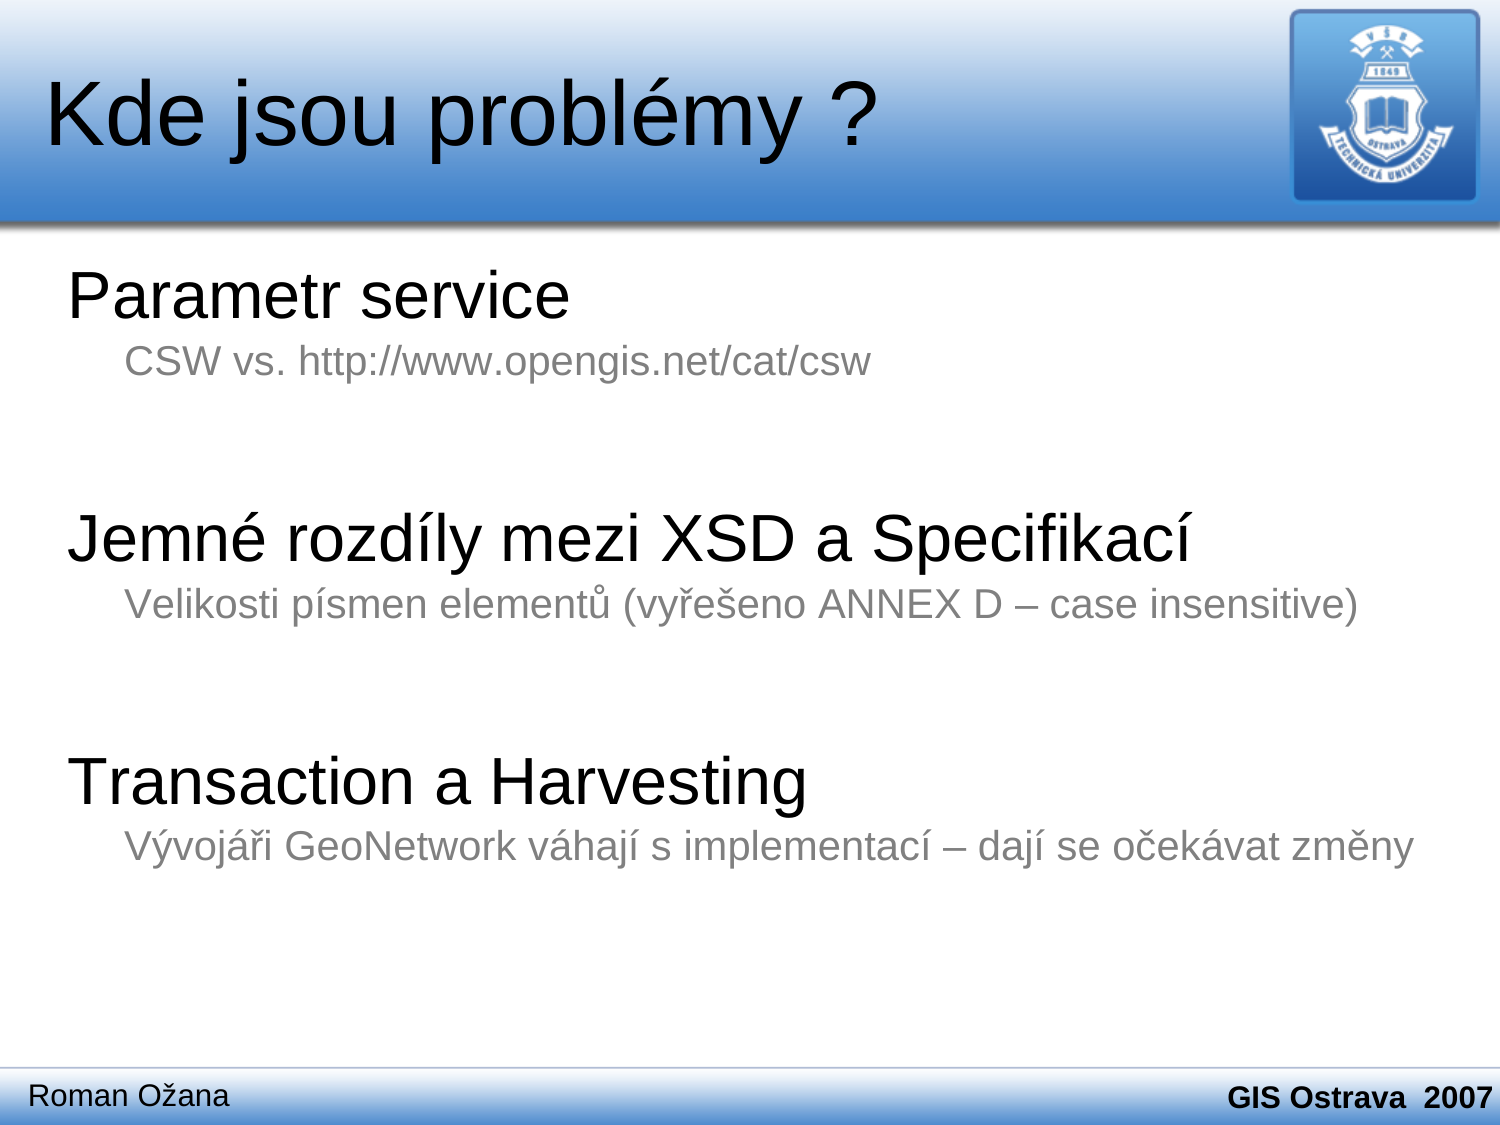

# Kde jsou problémy ?
Parametr service
CSW vs. http://www.opengis.net/cat/csw
Jemné rozdíly mezi XSD a Specifikací
Velikosti písmen elementů (vyřešeno ANNEX D – case insensitive)
Transaction a Harvesting
Vývojáři GeoNetwork váhají s implementací – dají se očekávat změny